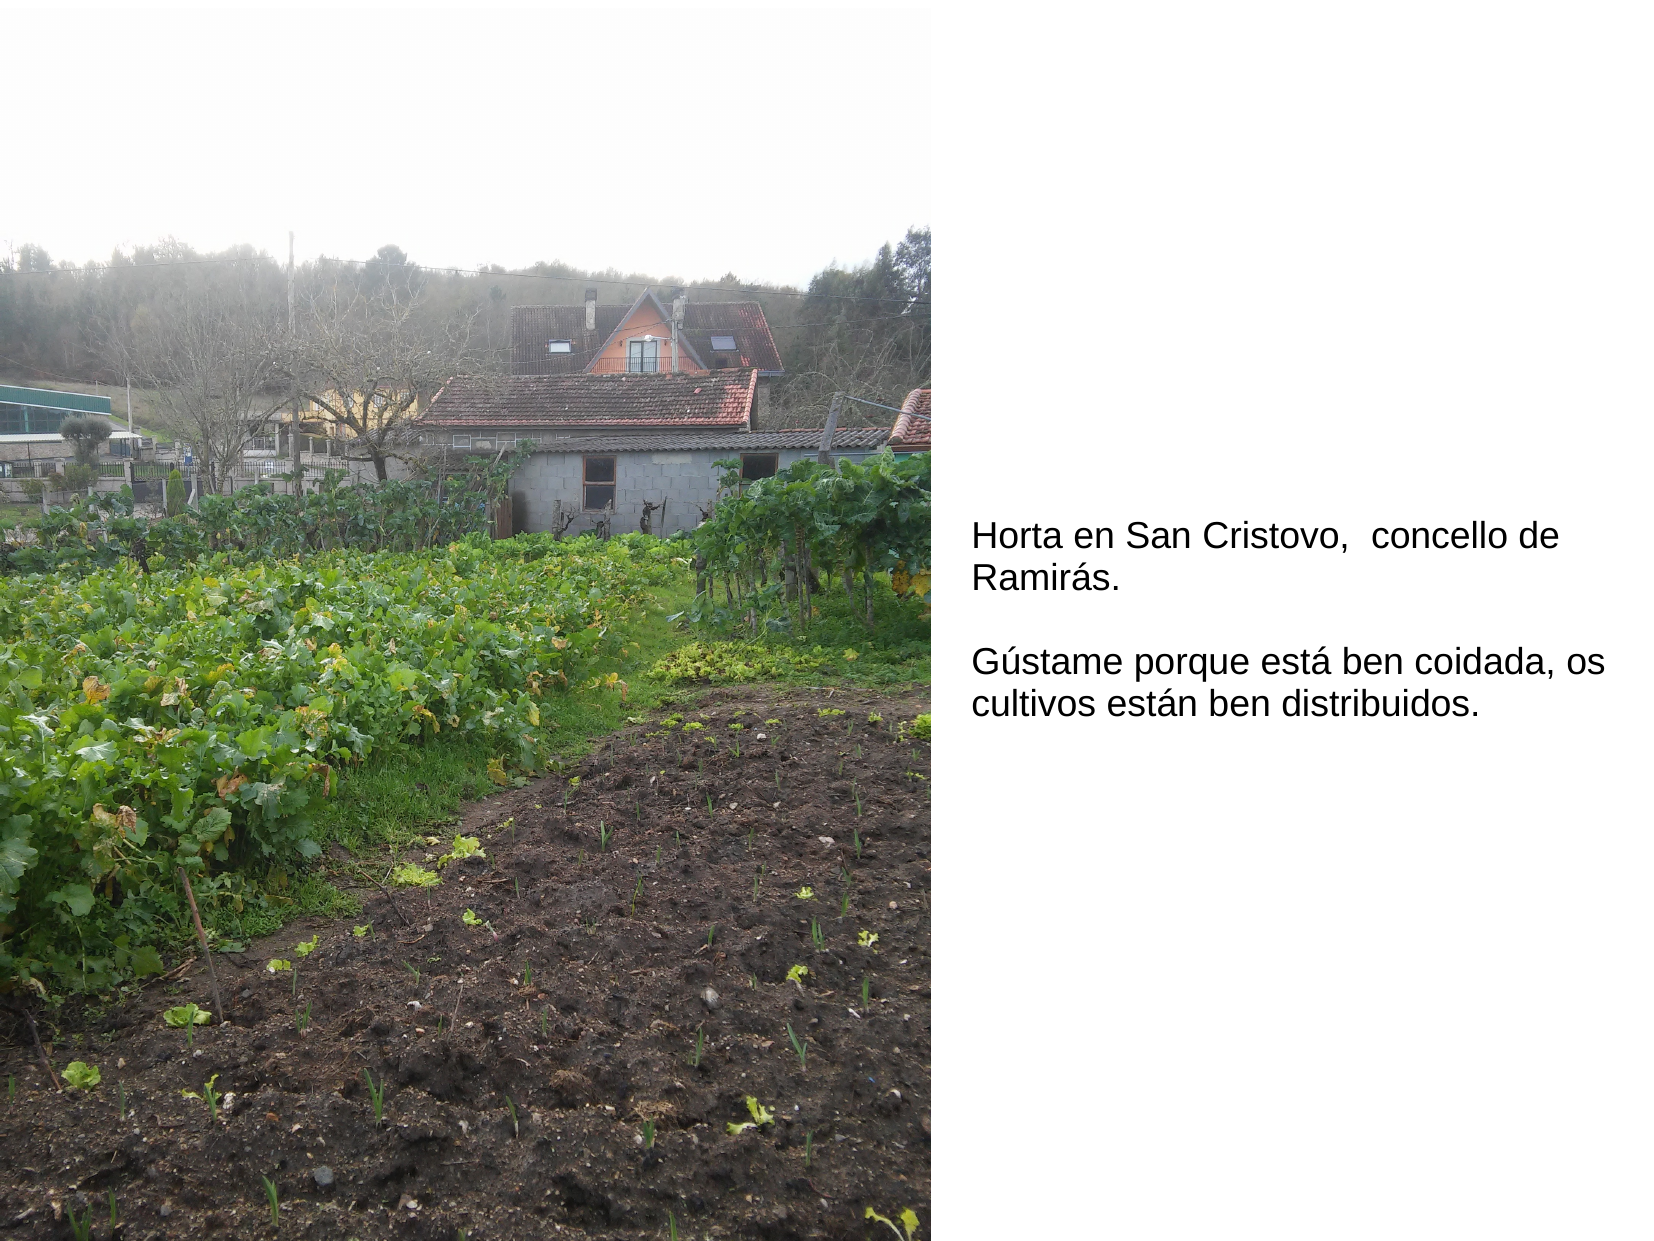

Horta en San Cristovo, concello de Ramirás.
Gústame porque está ben coidada, os cultivos están ben distribuidos.